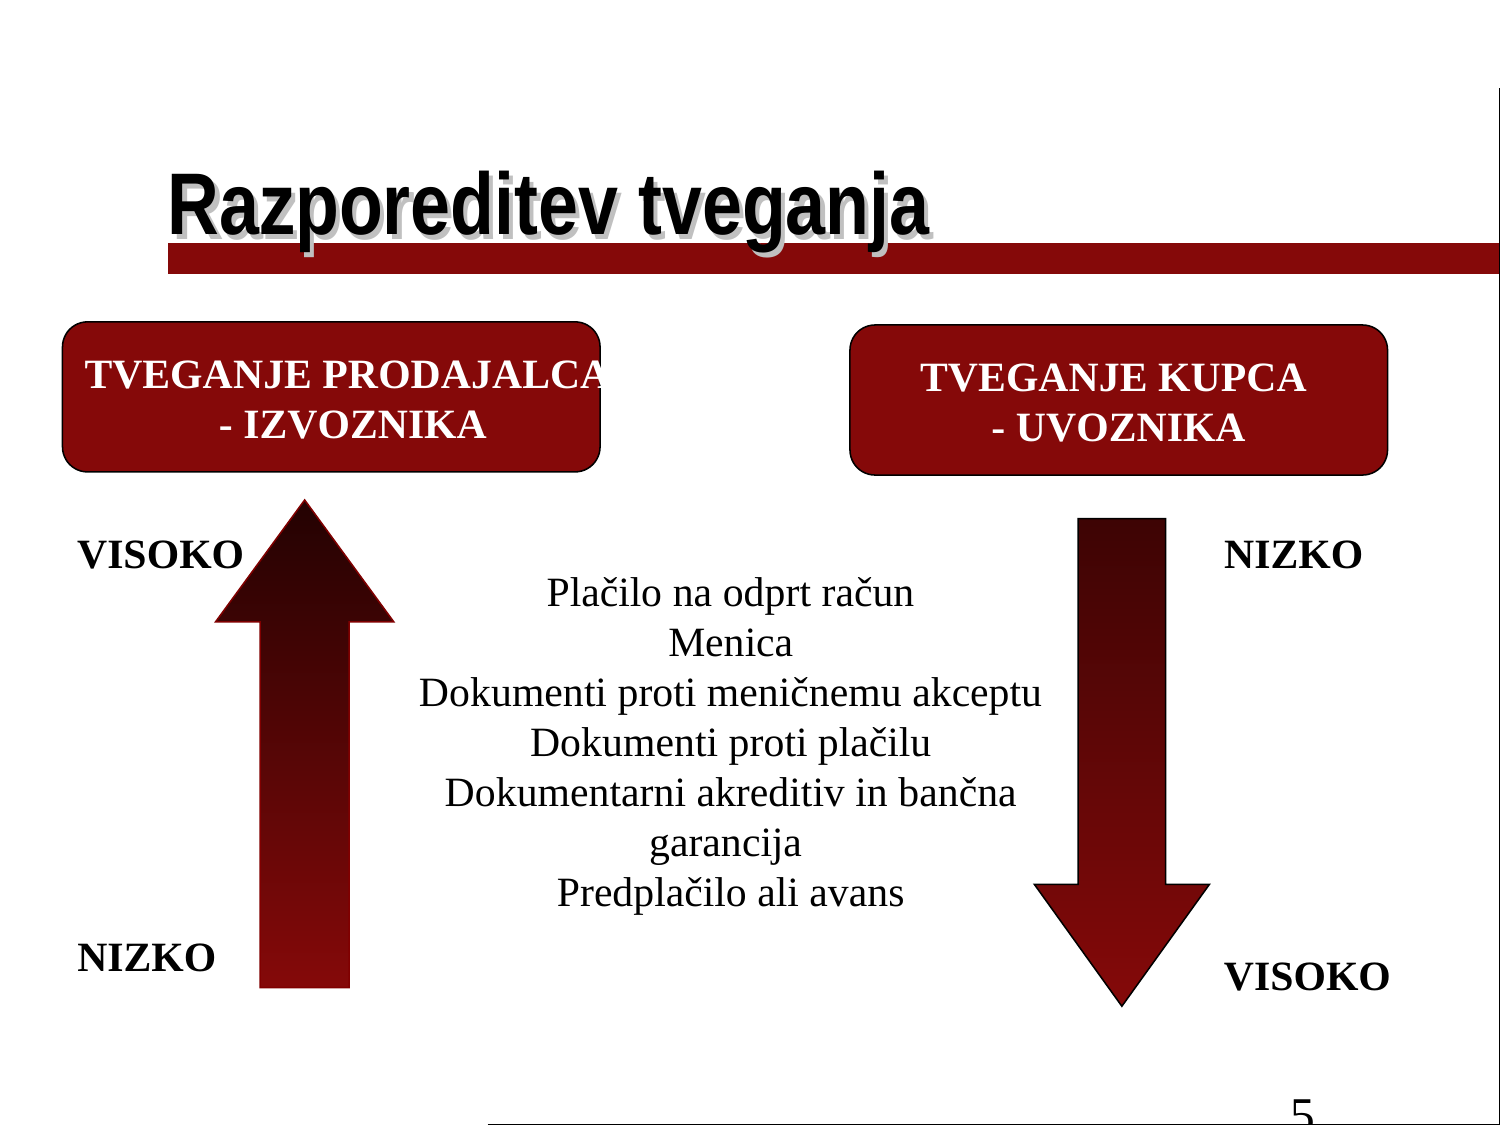

# Razporeditev tveganja
TVEGANJE PRODAJALCA
- IZVOZNIKA
TVEGANJE KUPCA
- UVOZNIKA
VISOKO
NIZKO
Plačilo na odprt račun
Menica
Dokumenti proti meničnemu akceptu
Dokumenti proti plačilu
Dokumentarni akreditiv in bančna garancija
Predplačilo ali avans
NIZKO
VISOKO
5